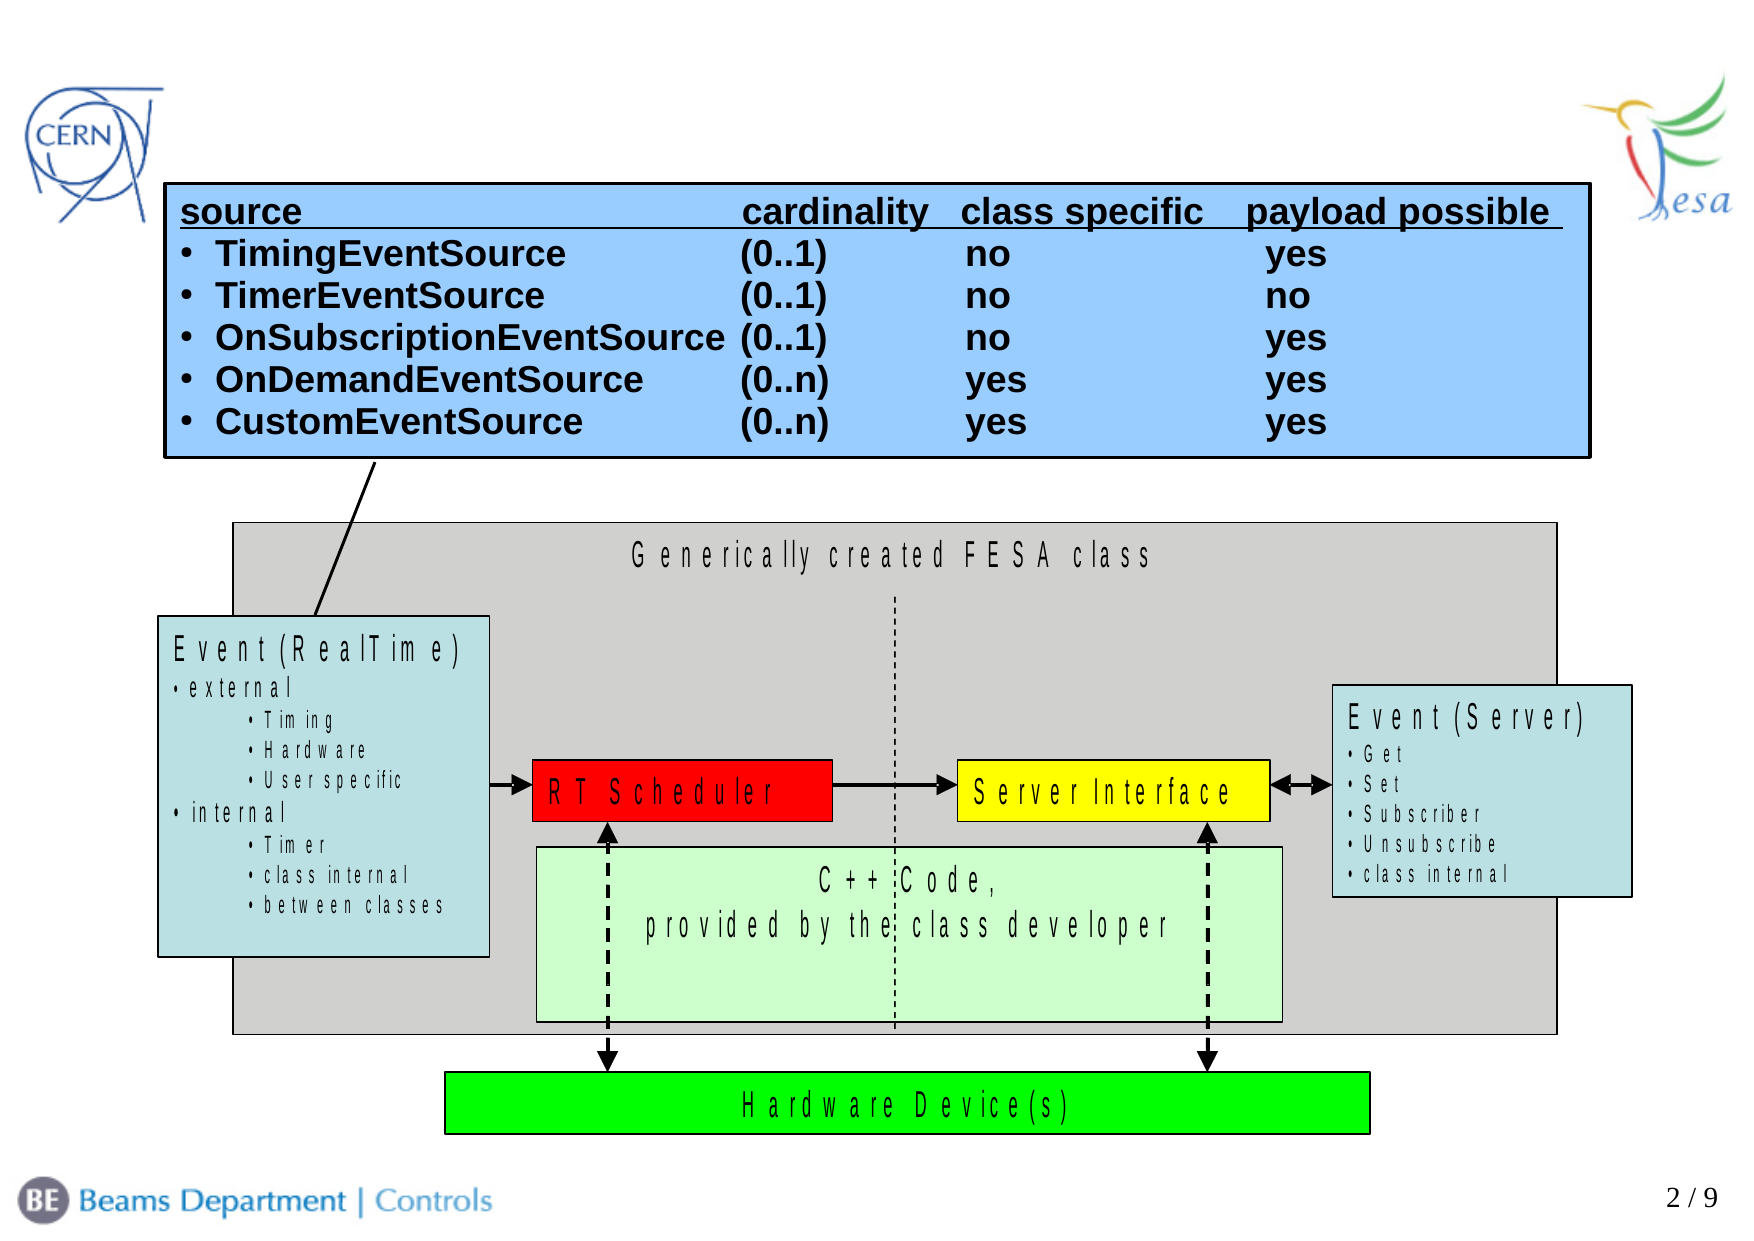

source cardinality class specific payload possible
TimingEventSource			(0..1)		no				yes
TimerEventSource			(0..1)		no				no
OnSubscriptionEventSource	(0..1)		no				yes
OnDemandEventSource		(0..n)		yes				yes
CustomEventSource			(0..n)		yes				yes
2